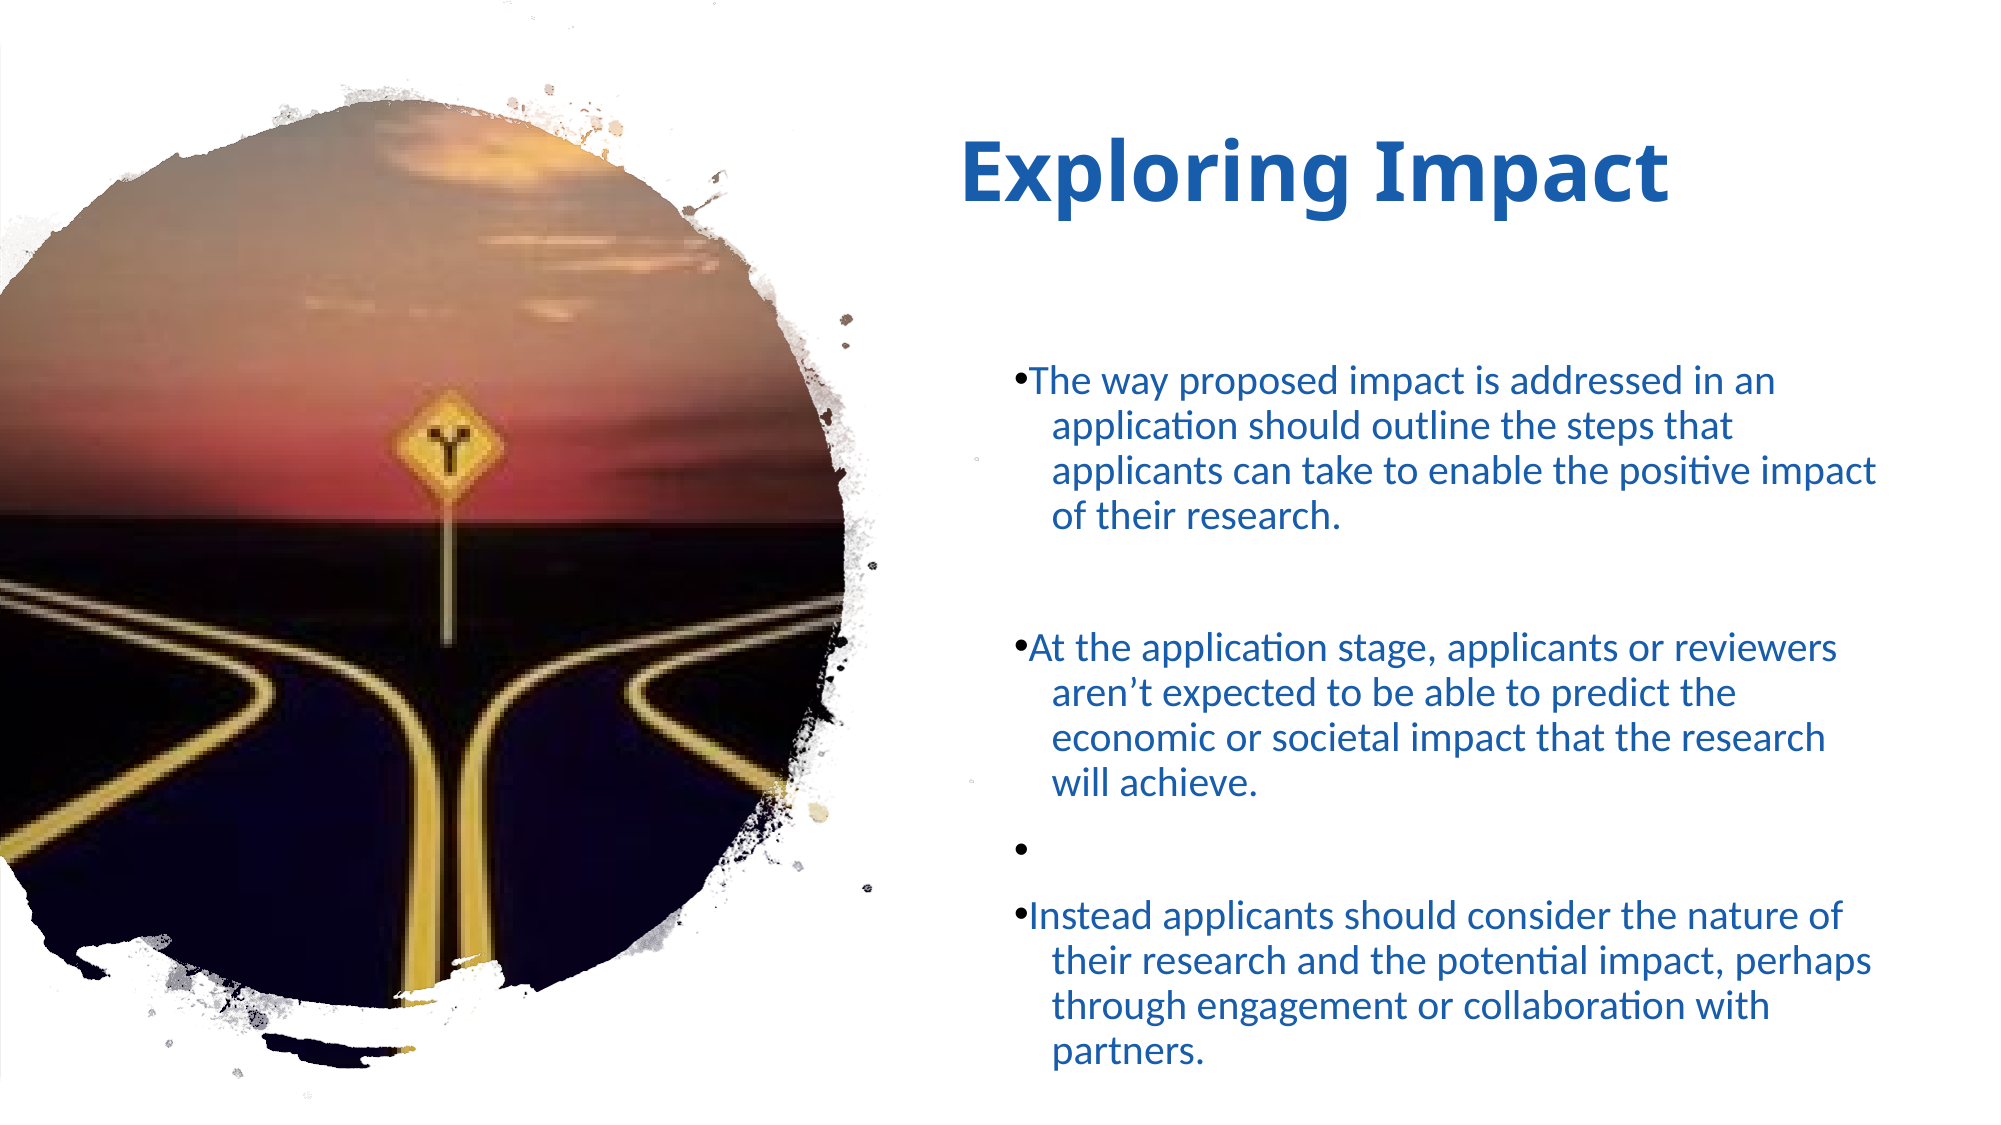

Exploring Impact
The way proposed impact is addressed in an application should outline the steps that applicants can take to enable the positive impact of their research.
At the application stage, applicants or reviewers aren’t expected to be able to predict the economic or societal impact that the research will achieve.
Instead applicants should consider the nature of their research and the potential impact, perhaps through engagement or collaboration with partners.